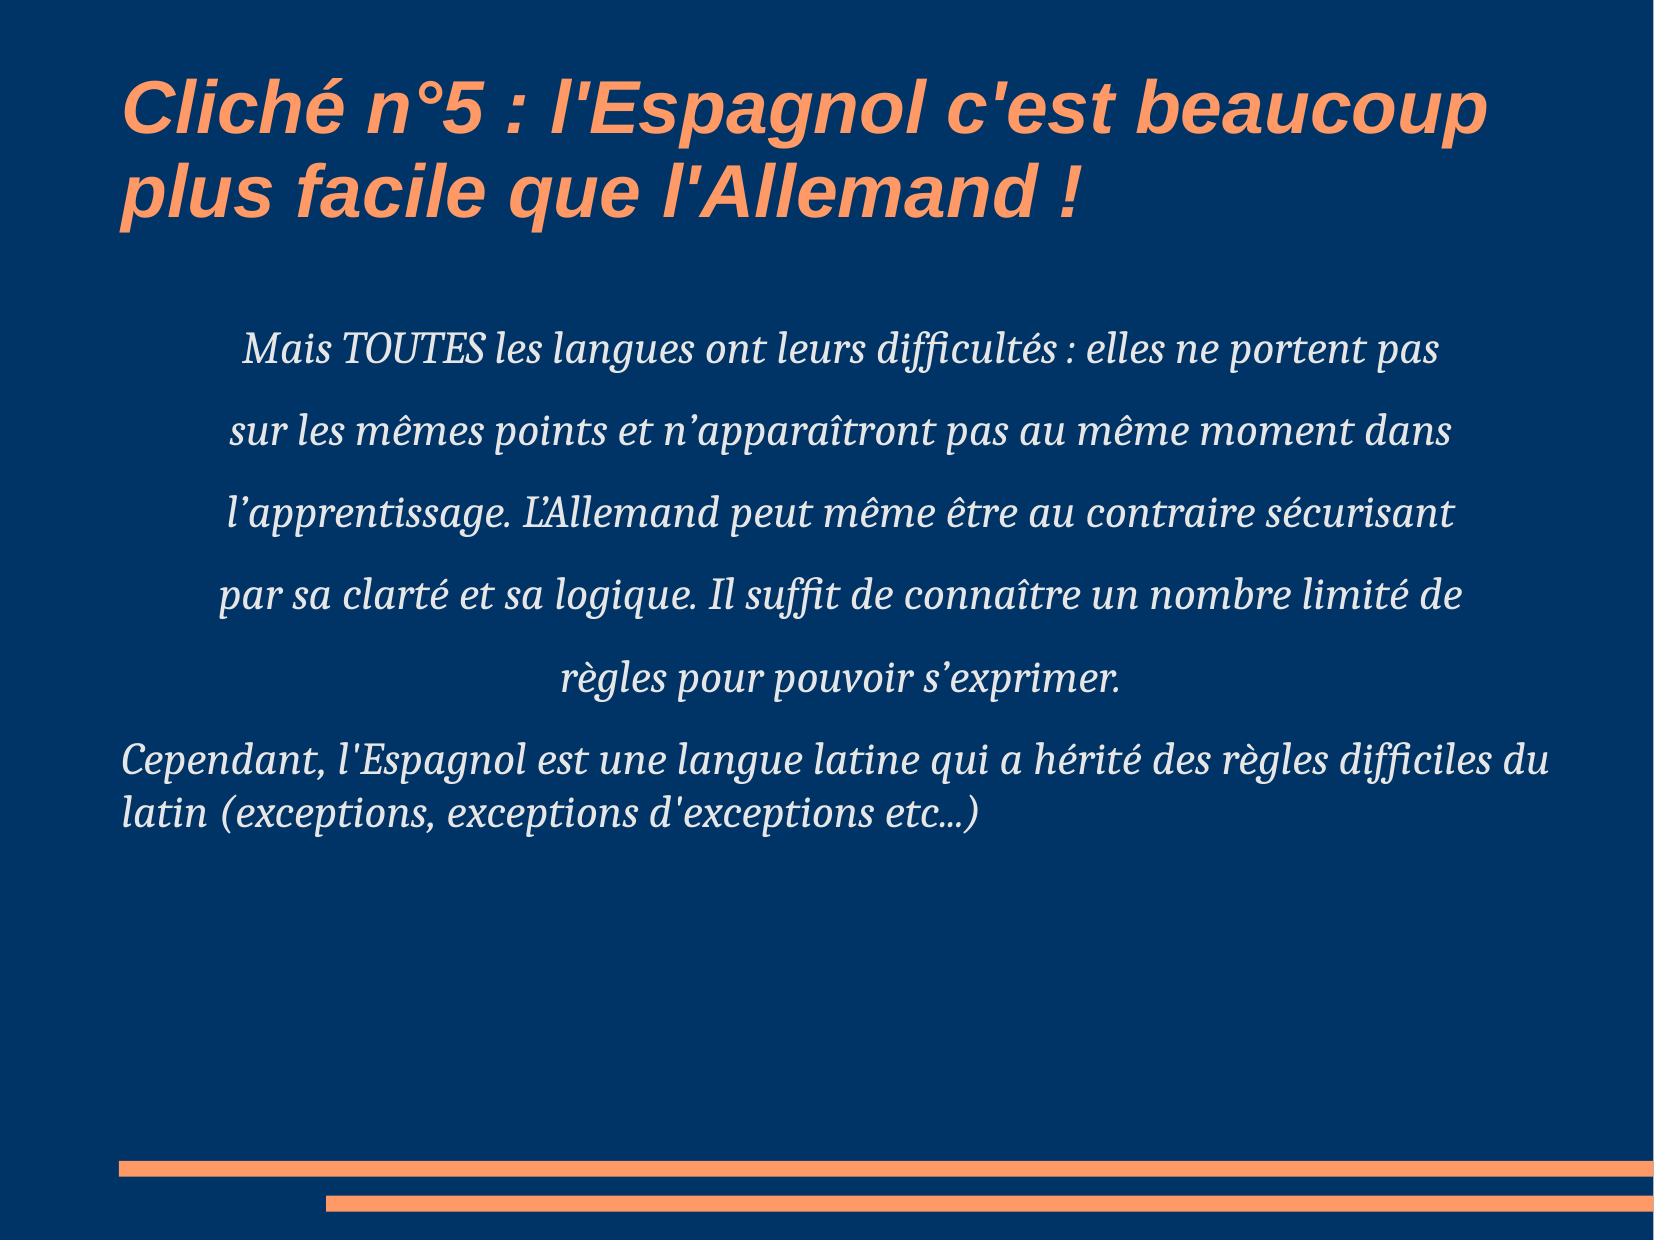

# Cliché n°5 : l'Espagnol c'est beaucoup plus facile que l'Allemand !
Mais TOUTES les langues ont leurs difficultés : elles ne portent pas
sur les mêmes points et n’apparaîtront pas au même moment dans
l’apprentissage. L’Allemand peut même être au contraire sécurisant
par sa clarté et sa logique. Il suffit de connaître un nombre limité de
règles pour pouvoir s’exprimer.
Cependant, l'Espagnol est une langue latine qui a hérité des règles difficiles du latin (exceptions, exceptions d'exceptions etc...)